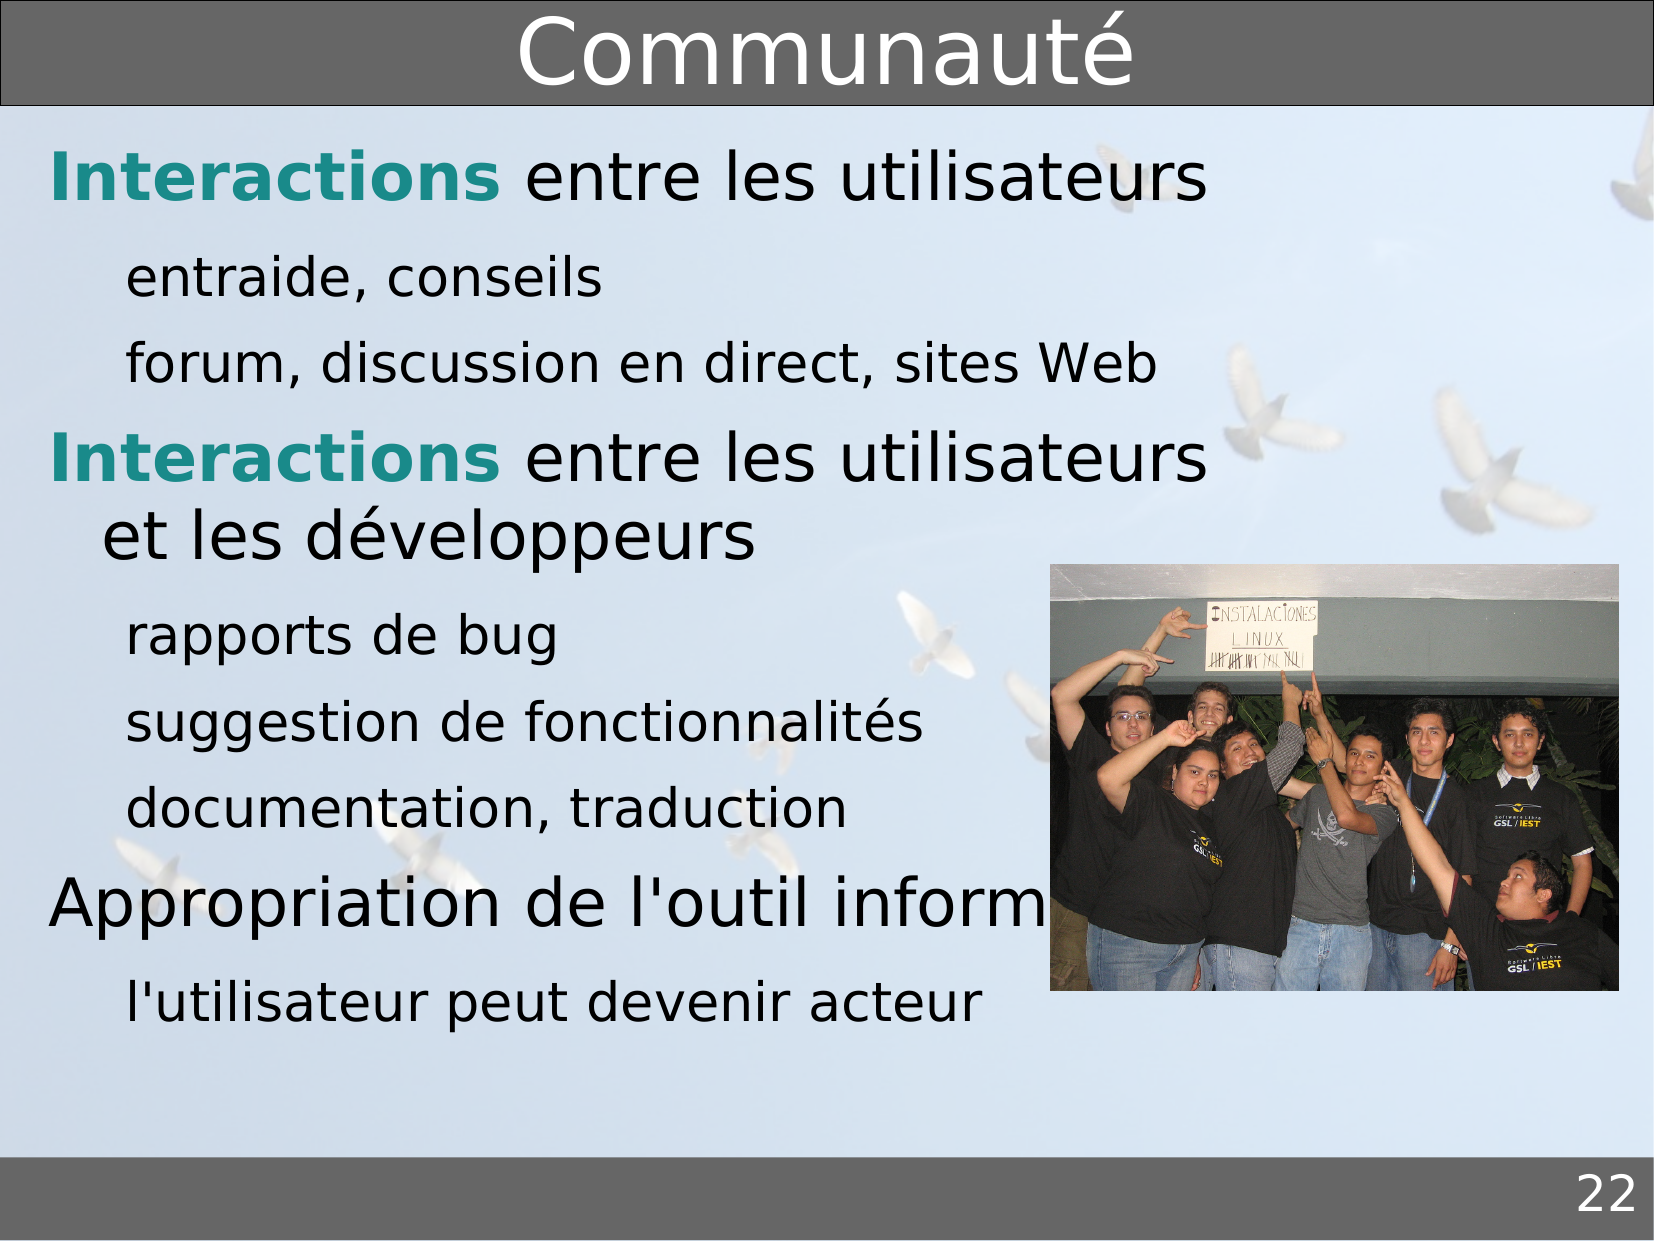

# Communauté
Interactions entre les utilisateurs
entraide, conseils
forum, discussion en direct, sites Web
Interactions entre les utilisateurs et les développeurs
rapports de bug
suggestion de fonctionnalités
documentation, traduction
Appropriation de l'outil informatique
l'utilisateur peut devenir acteur